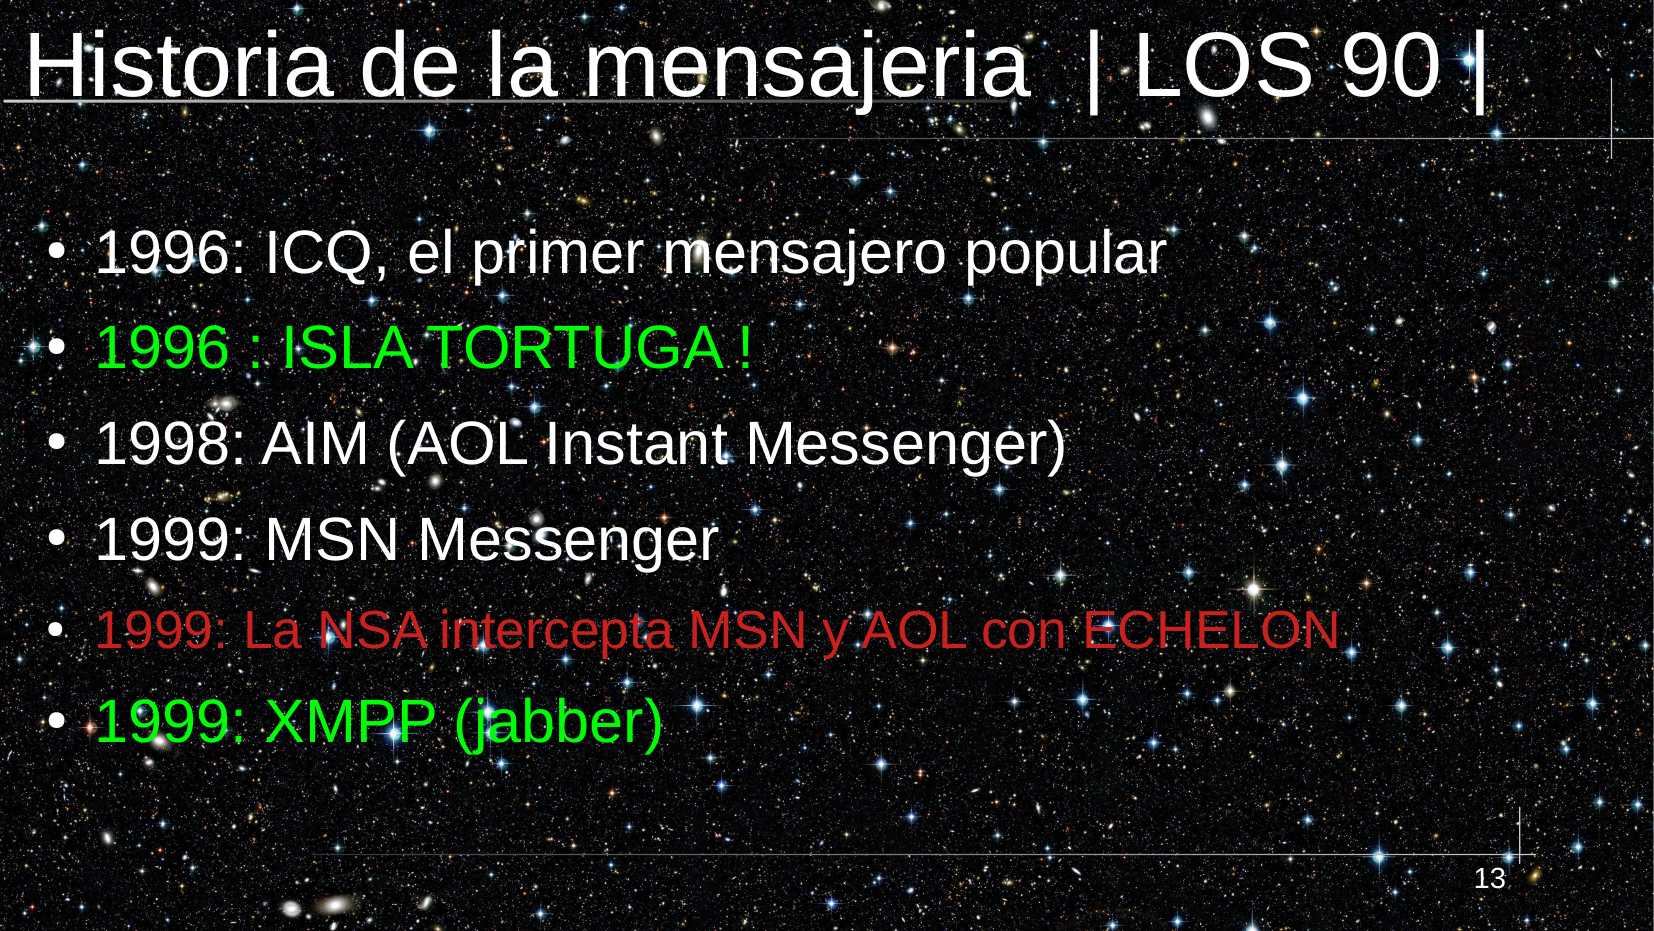

# Historia de la mensajeria | LOS 90 |
1996: ICQ, el primer mensajero popular
1996 : ISLA TORTUGA !
1998: AIM (AOL Instant Messenger)
1999: MSN Messenger
1999: La NSA intercepta MSN y AOL con ECHELON
1999: XMPP (jabber)
13